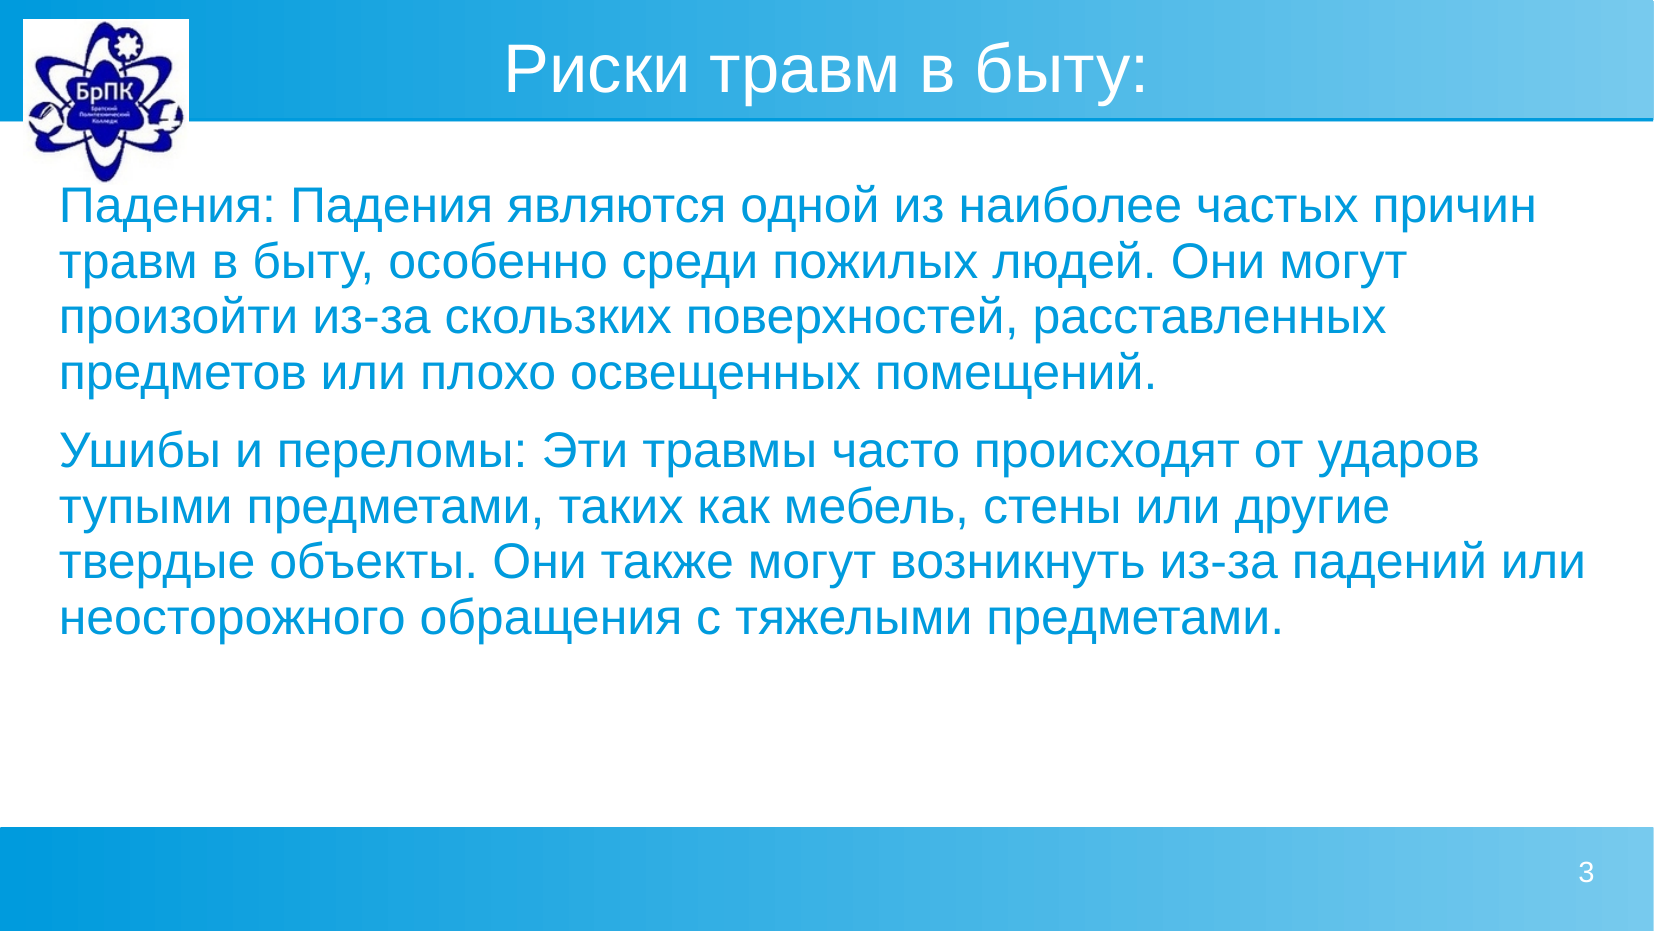

# Риски травм в быту:
Падения: Падения являются одной из наиболее частых причин травм в быту, особенно среди пожилых людей. Они могут произойти из-за скользких поверхностей, расставленных предметов или плохо освещенных помещений.
Ушибы и переломы: Эти травмы часто происходят от ударов тупыми предметами, таких как мебель, стены или другие твердые объекты. Они также могут возникнуть из-за падений или неосторожного обращения с тяжелыми предметами.
3